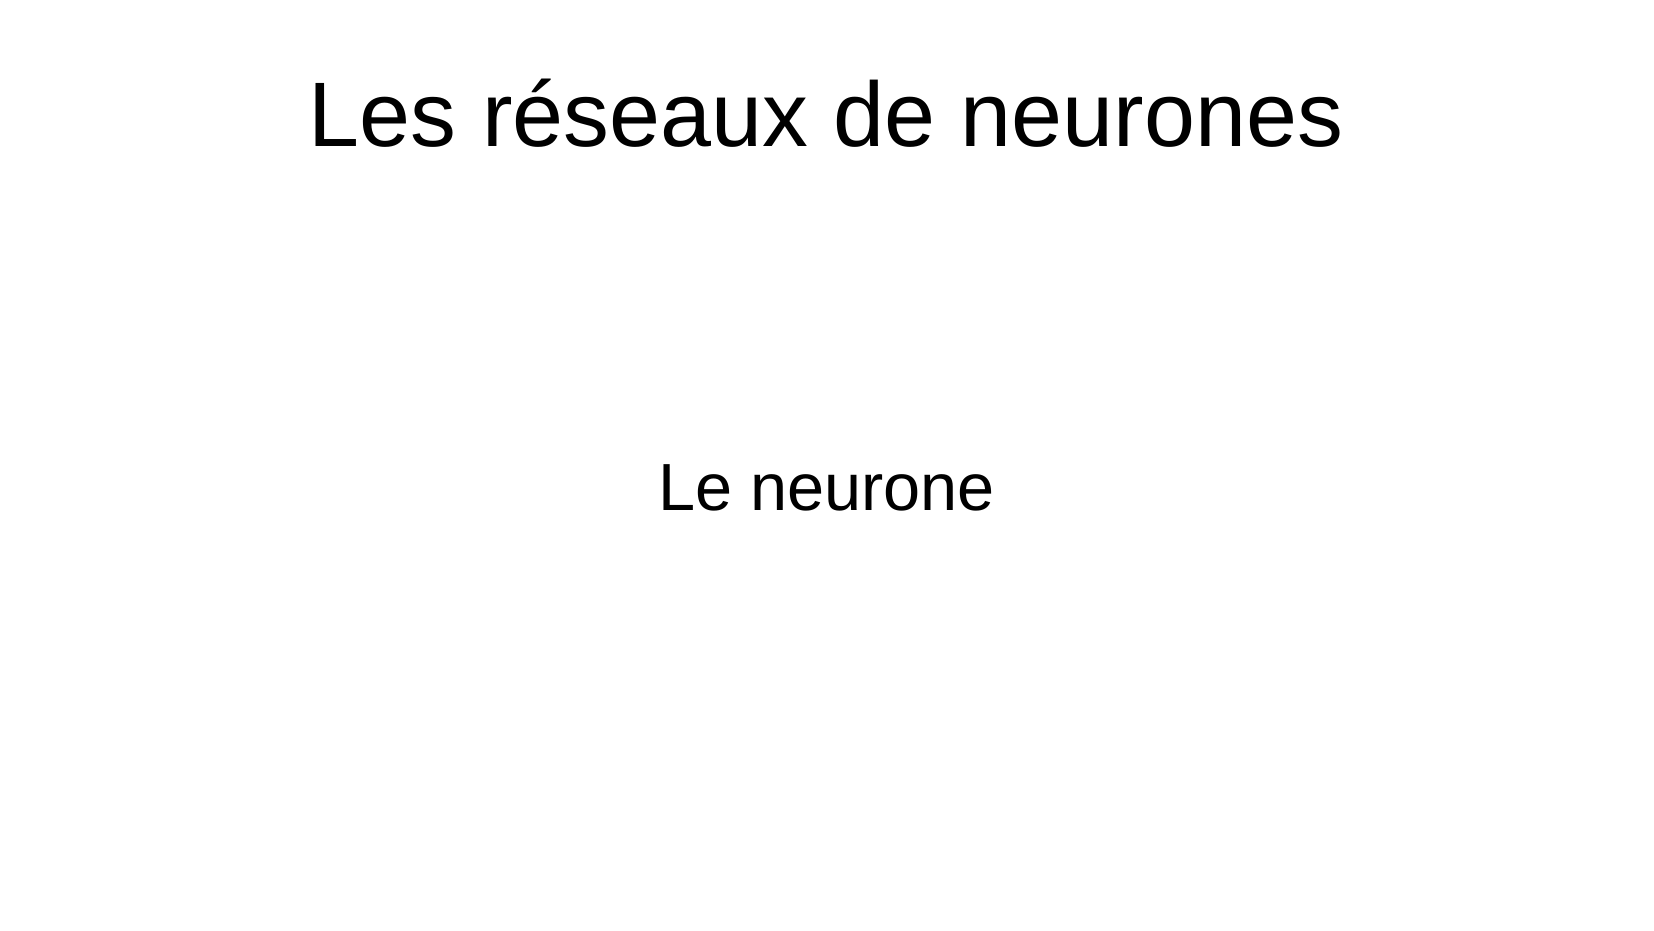

# Les réseaux de neurones
Le neurone